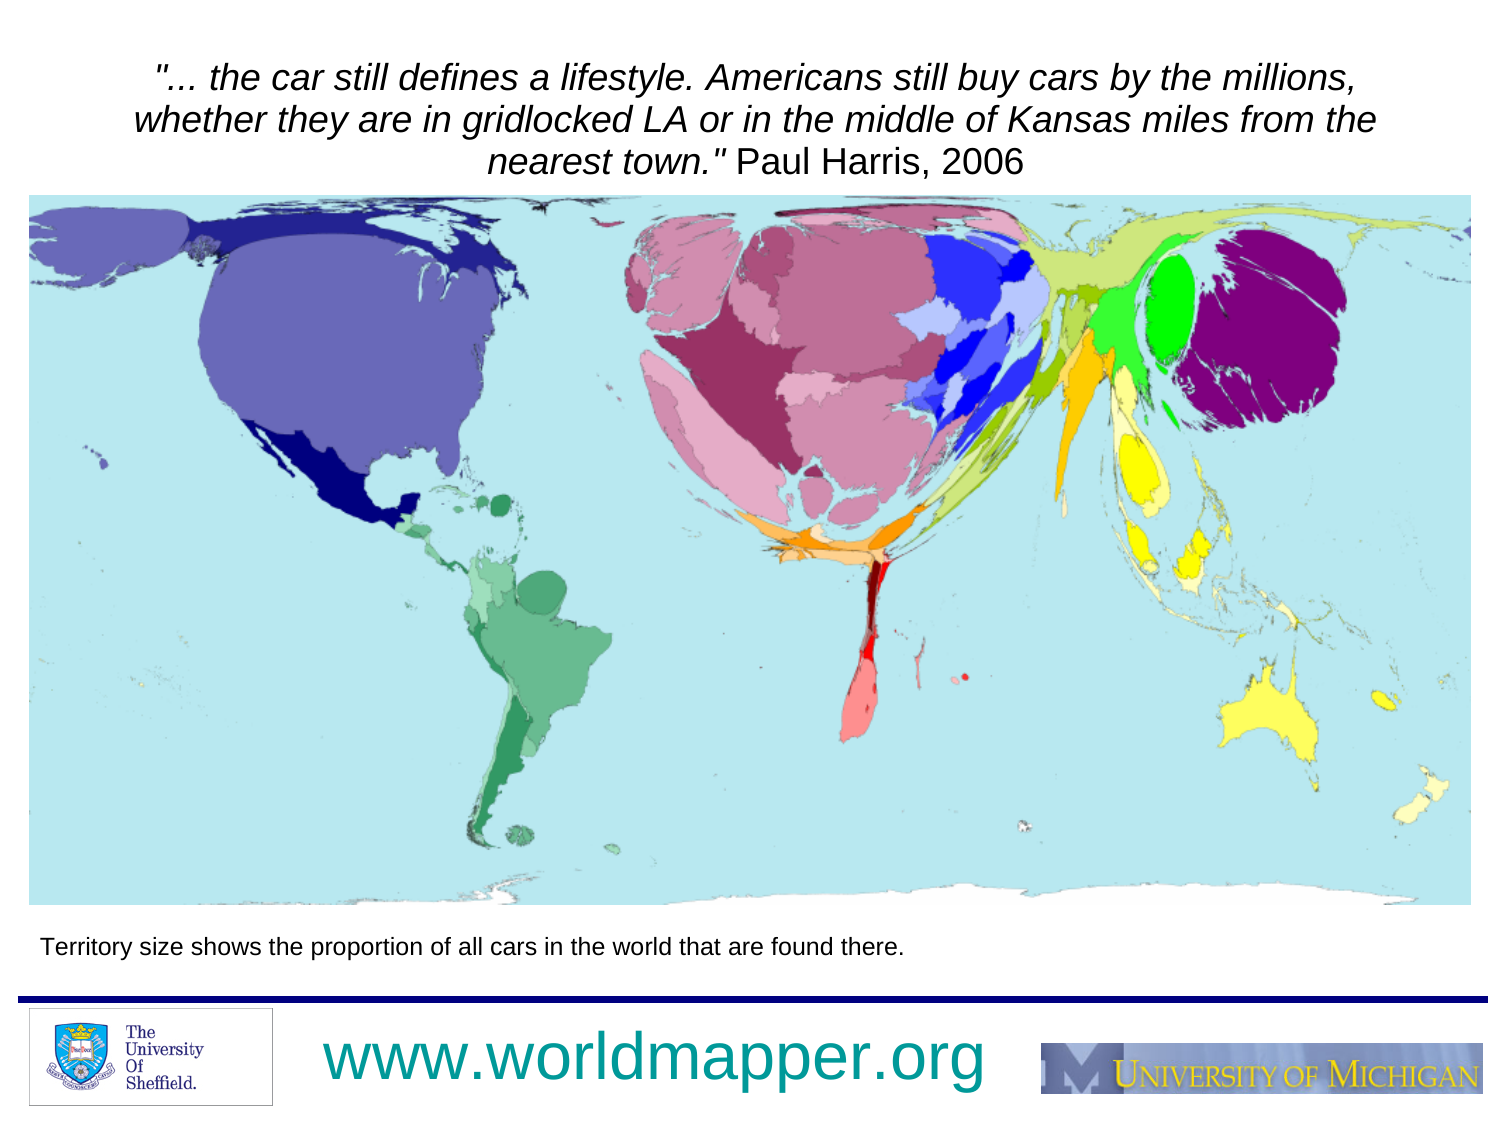

# "... the car still defines a lifestyle. Americans still buy cars by the millions, whether they are in gridlocked LA or in the middle of Kansas miles from the nearest town." Paul Harris, 2006
Territory size shows the proportion of all cars in the world that are found there.